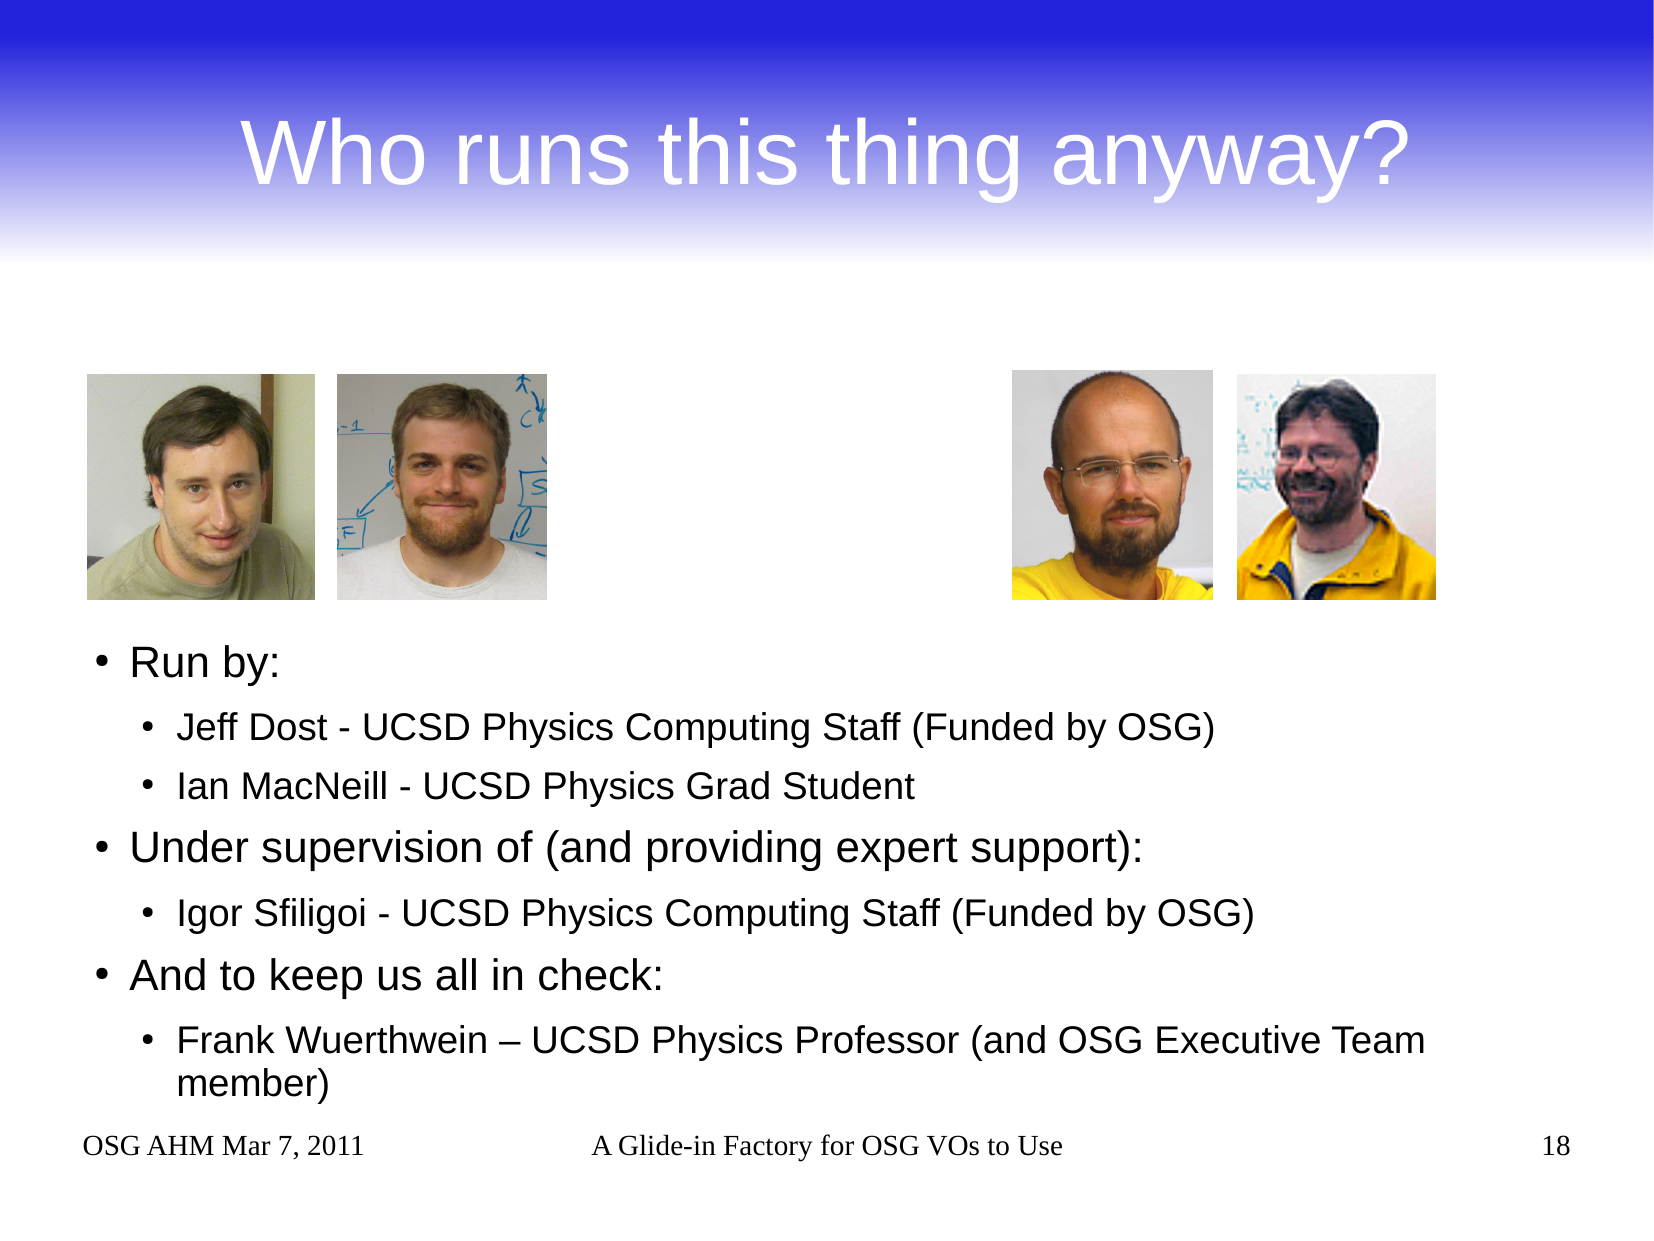

# Who runs this thing anyway?
Run by:
Jeff Dost - UCSD Physics Computing Staff (Funded by OSG)
Ian MacNeill - UCSD Physics Grad Student
Under supervision of (and providing expert support):
Igor Sfiligoi - UCSD Physics Computing Staff (Funded by OSG)
And to keep us all in check:
Frank Wuerthwein – UCSD Physics Professor (and OSG Executive Team member)
OSG AHM Mar 7, 2011
A Glide-in Factory for OSG VOs to Use
18